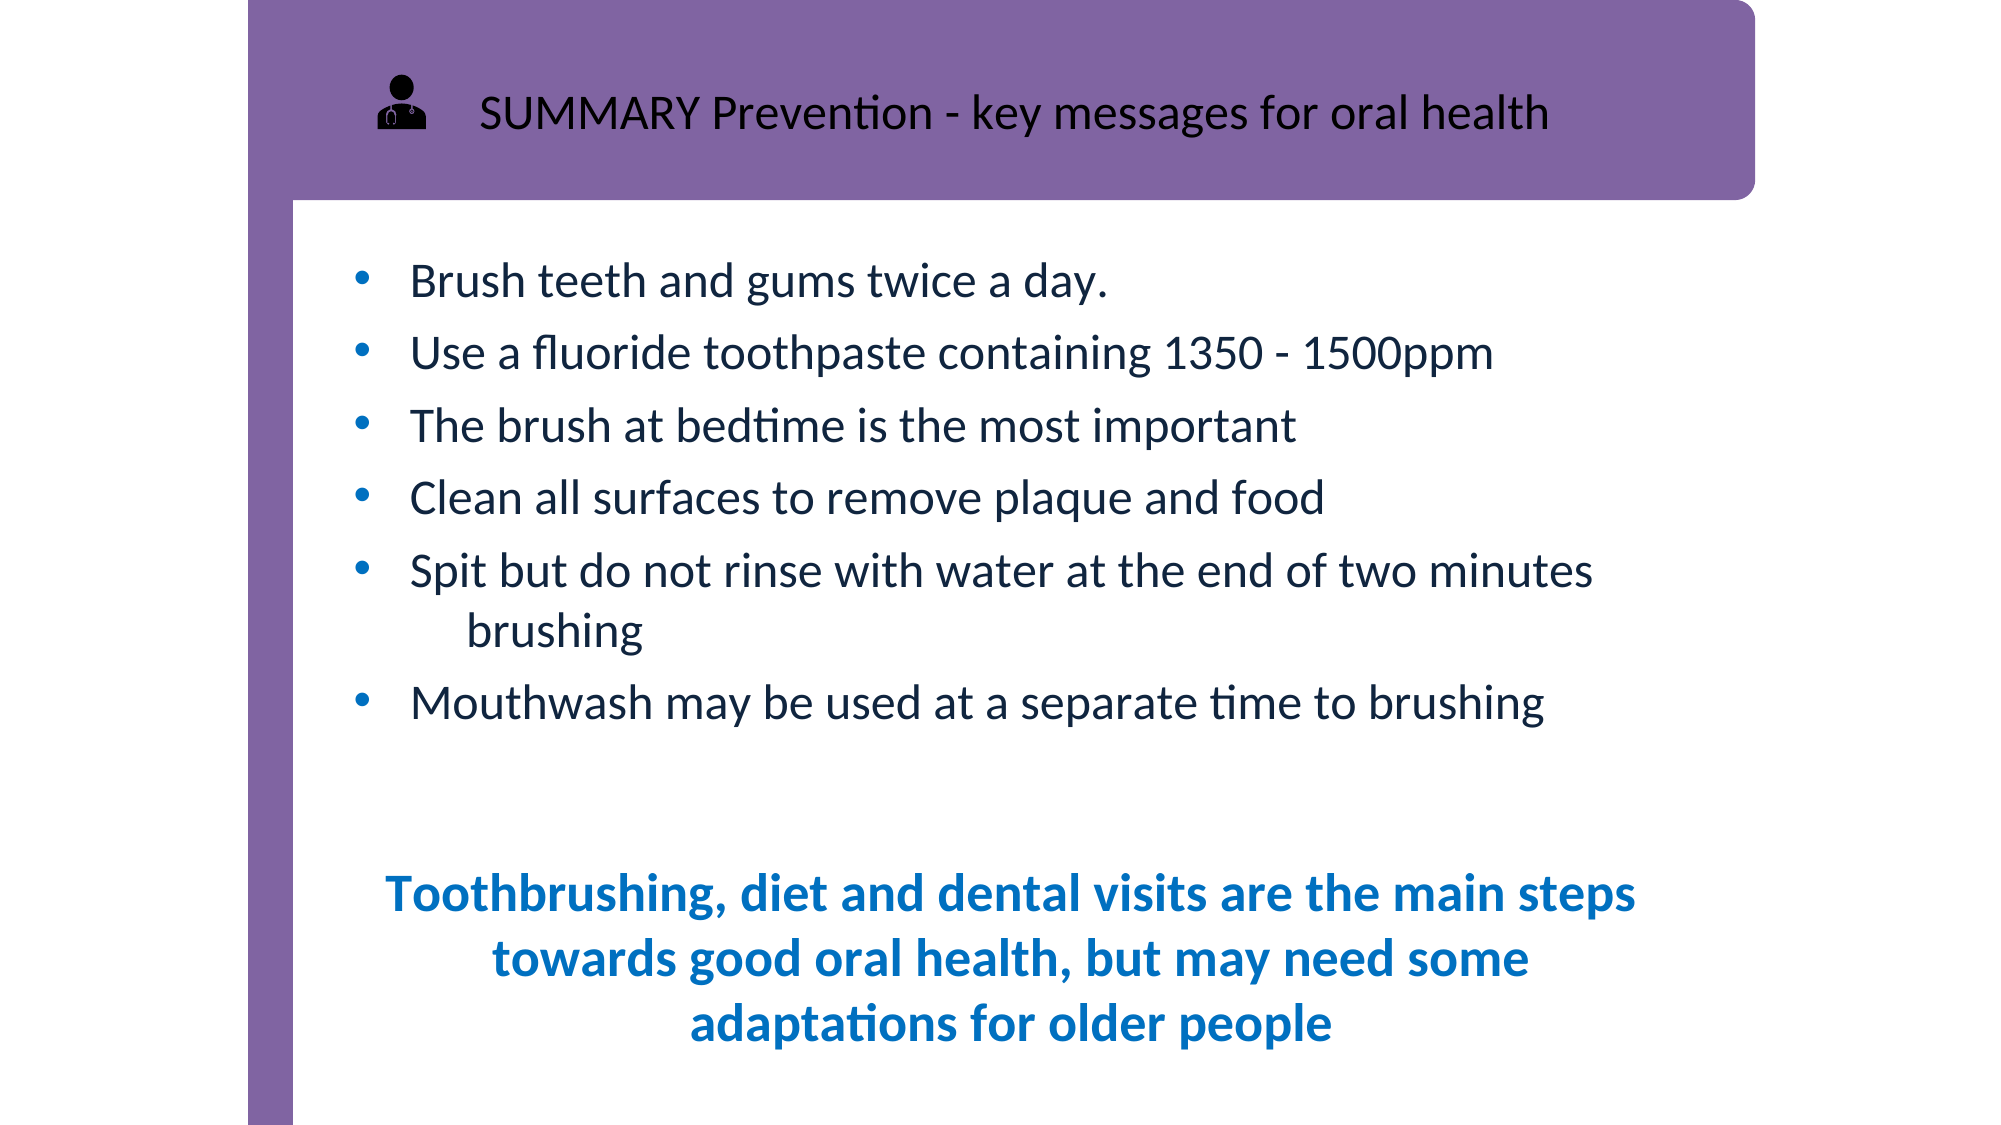

SUMMARY Prevention - key messages for oral health
Brush teeth and gums twice a day.
Use a fluoride toothpaste containing 1350 - 1500ppm
The brush at bedtime is the most important
Clean all surfaces to remove plaque and food
Spit but do not rinse with water at the end of two minutes brushing
Mouthwash may be used at a separate time to brushing
#
Toothbrushing, diet and dental visits are the main steps towards good oral health, but may need some adaptations for older people